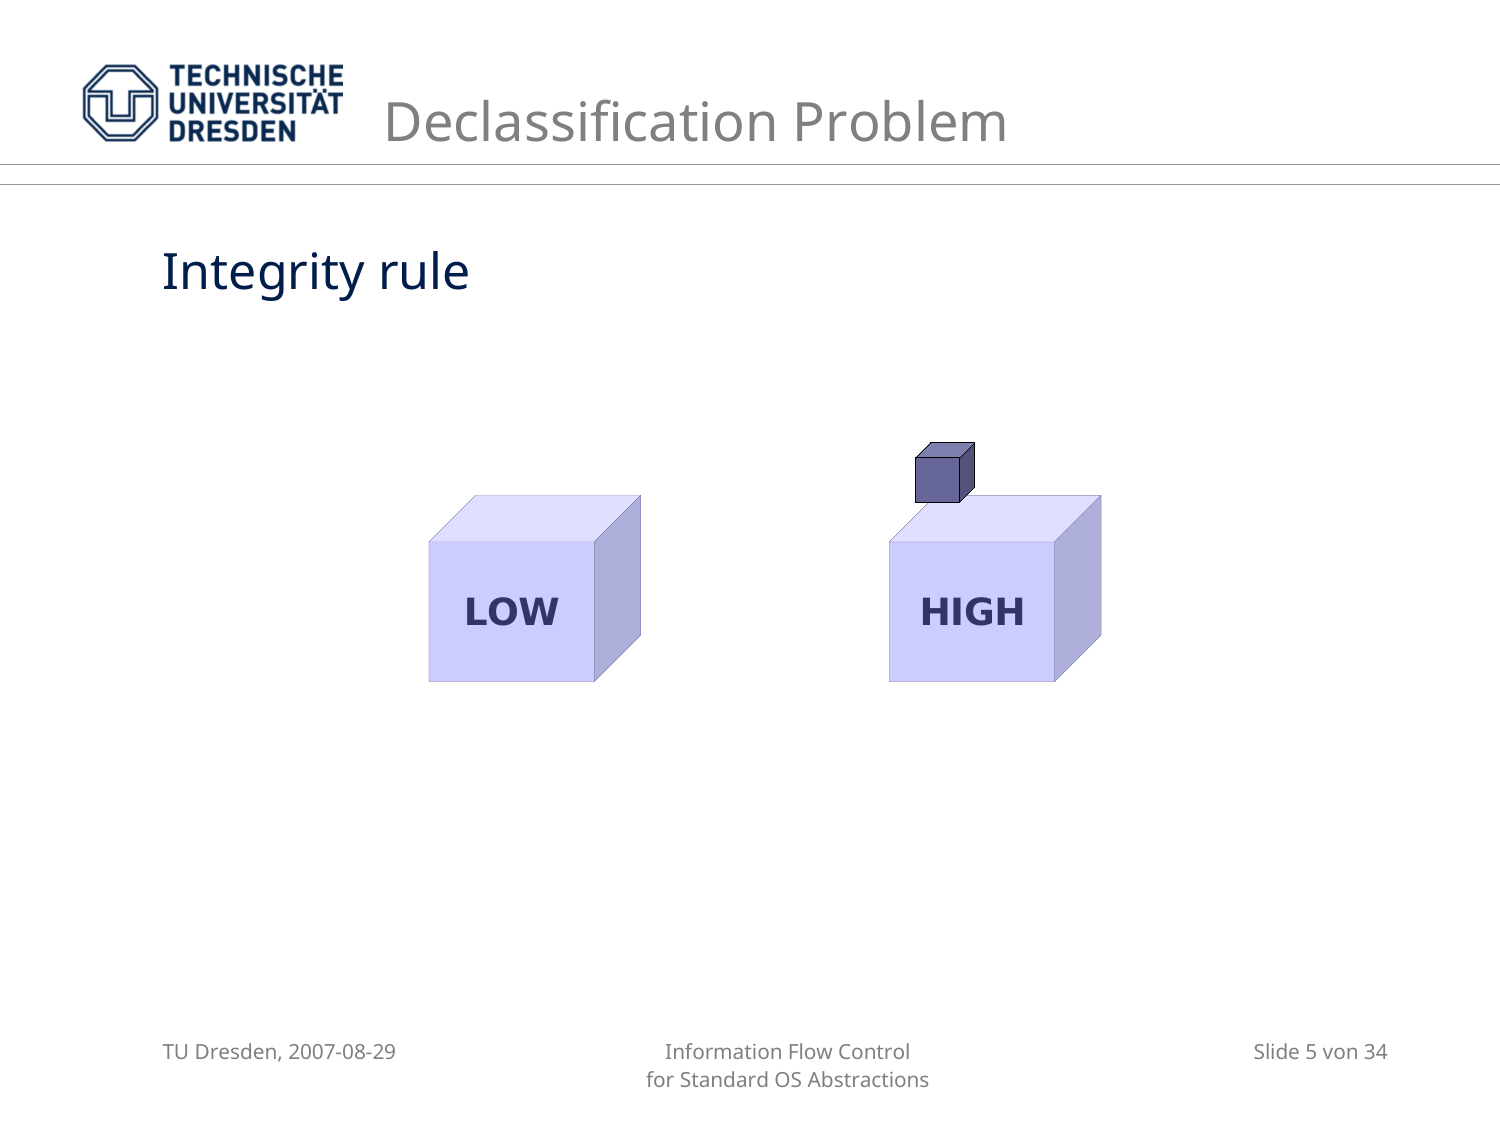

# Declassification Problem
Integrity rule
Presentation Title
5